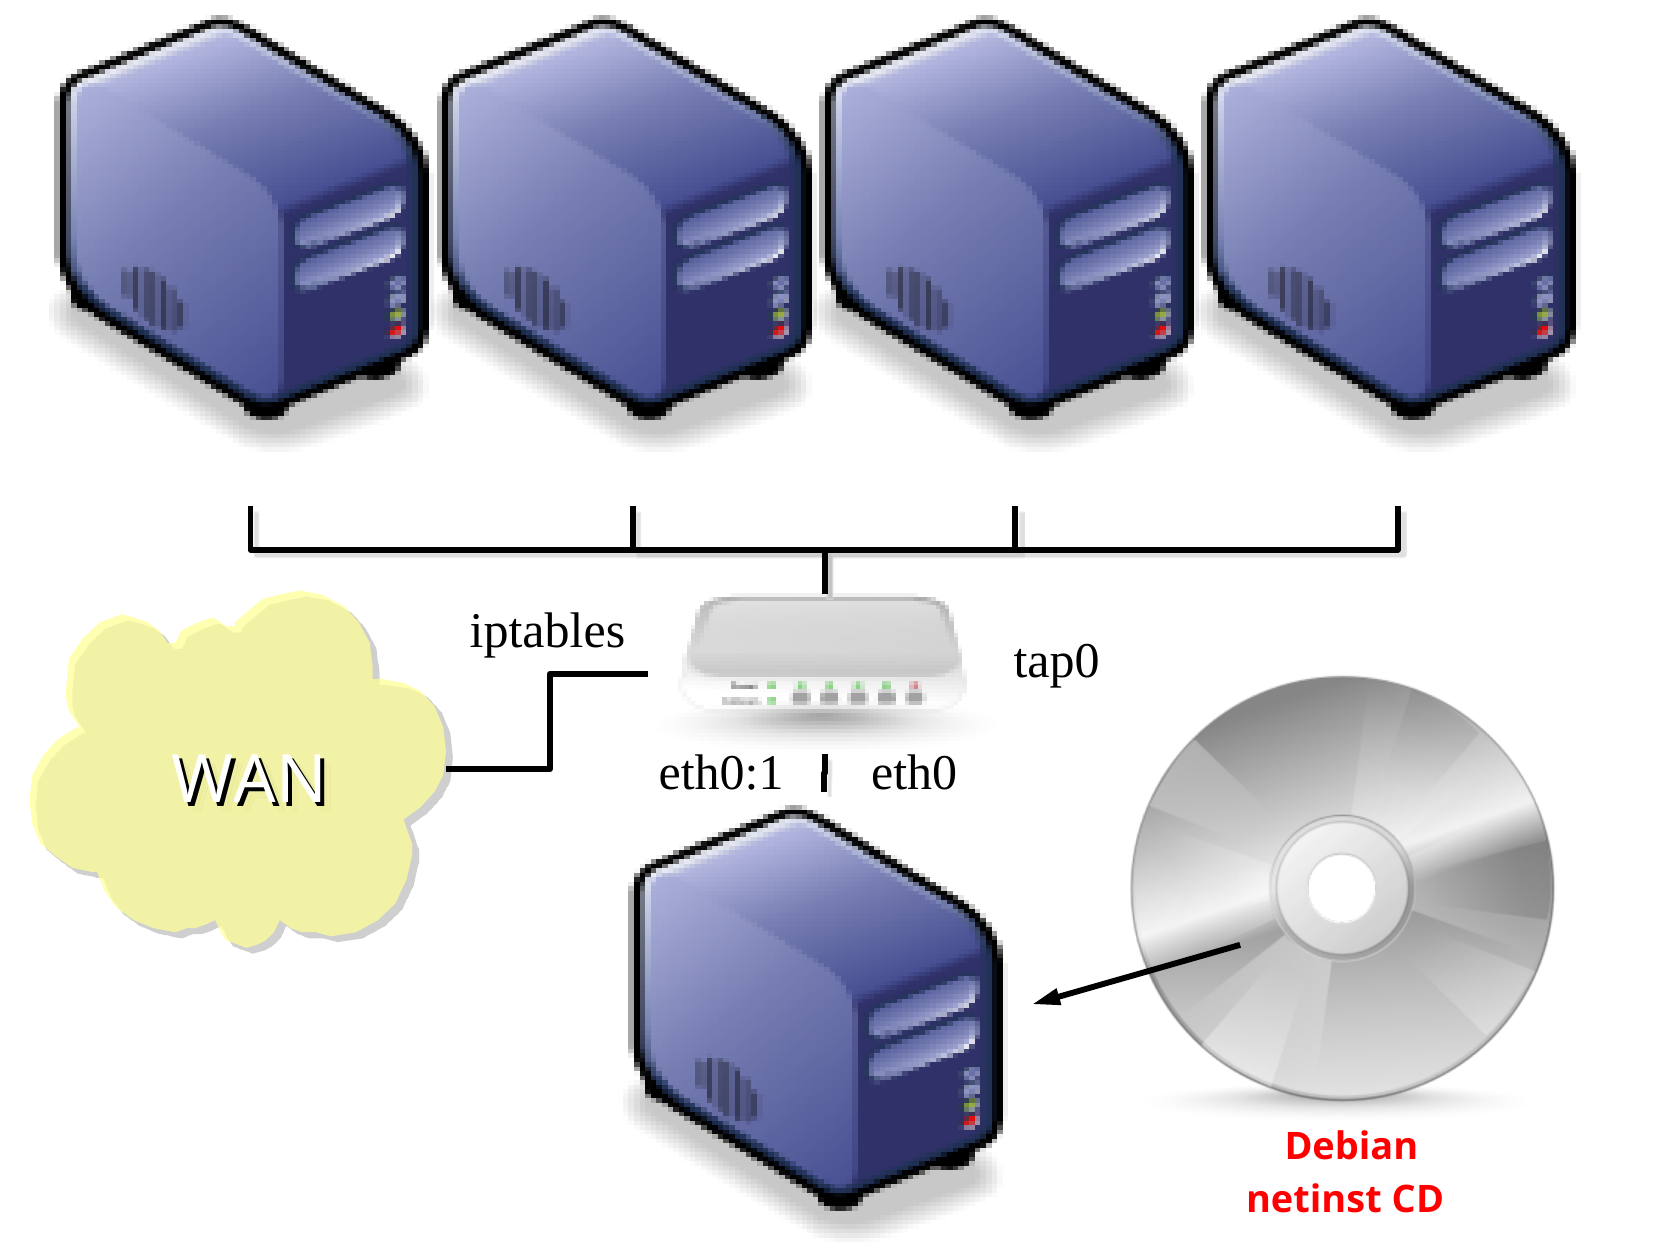

WAN
iptables
tap0
eth0:1
eth0
Debian netinst CD